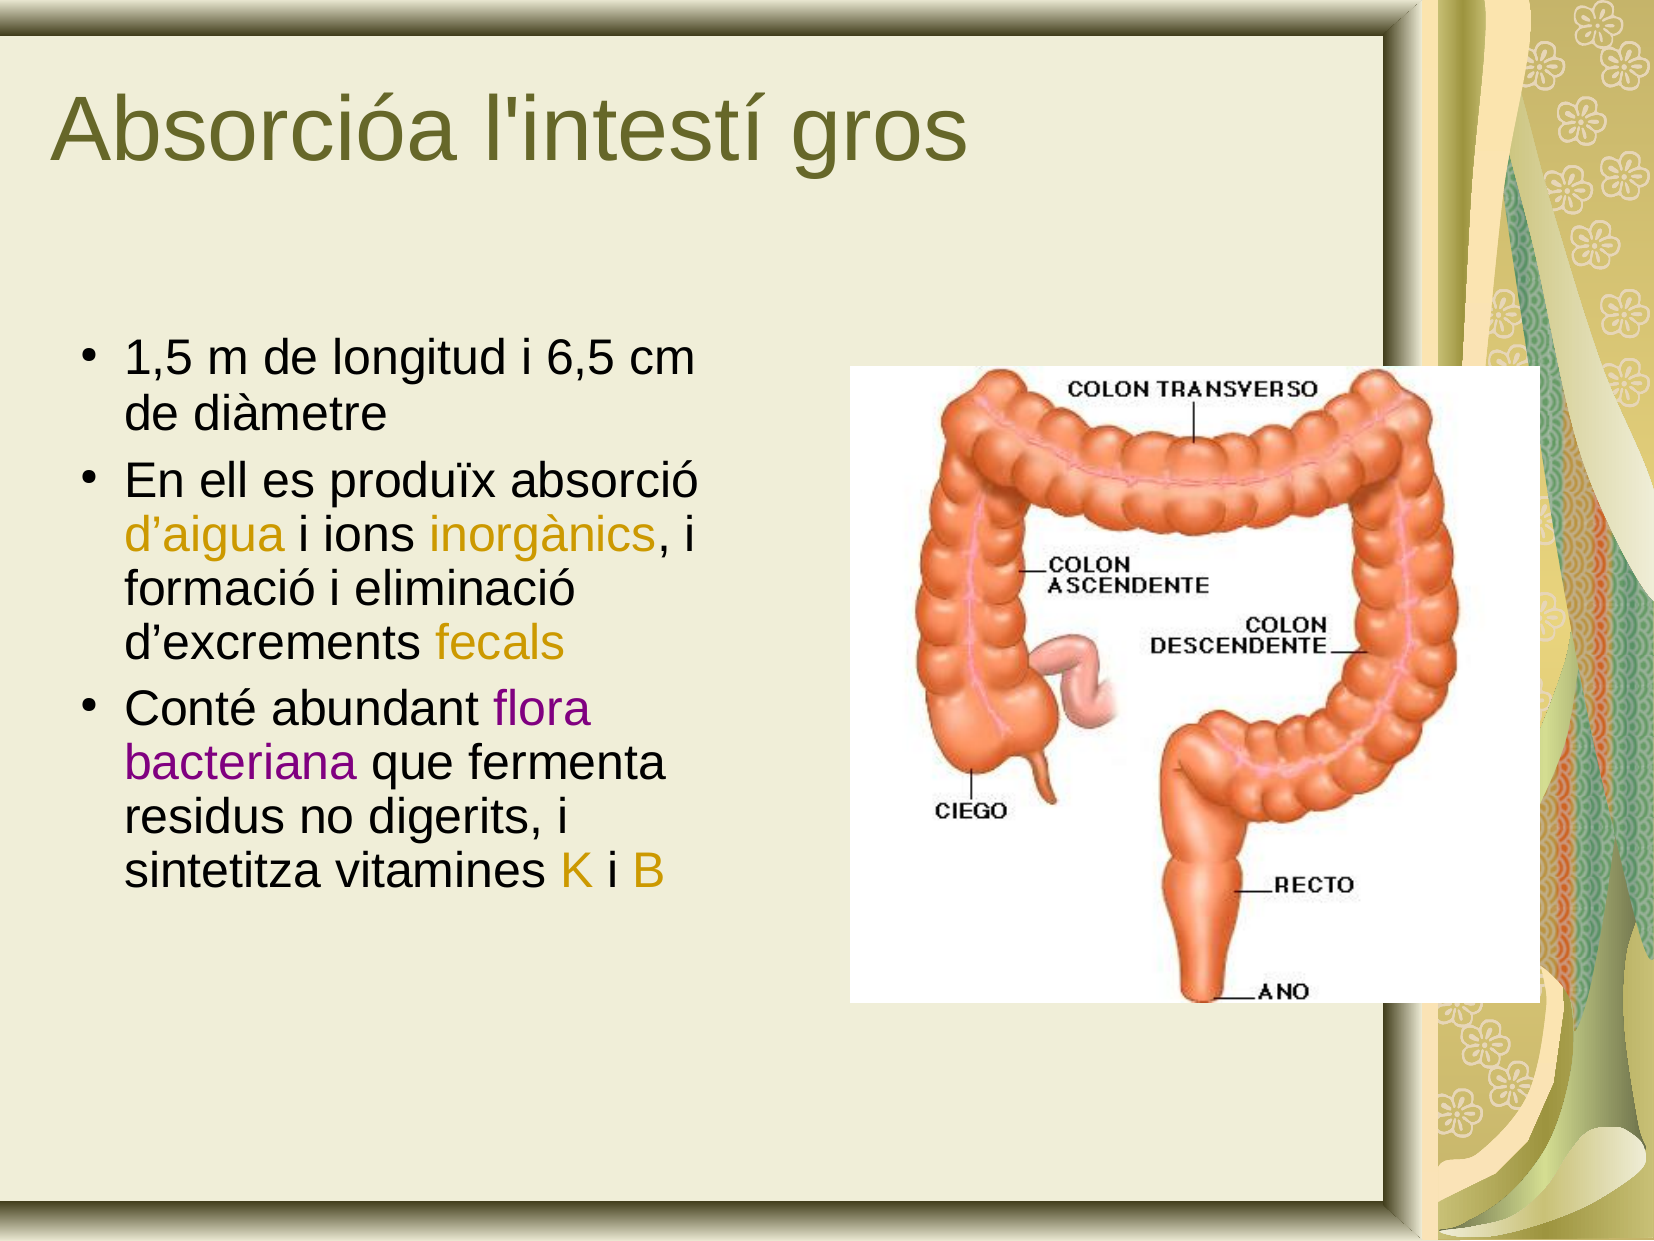

Absorcióa l'intestí gros
1,5 m de longitud i 6,5 cm de diàmetre
En ell es produïx absorció d’aigua i ions inorgànics, i formació i eliminació d’excrements fecals
Conté abundant flora bacteriana que fermenta residus no digerits, i sintetitza vitamines K i B